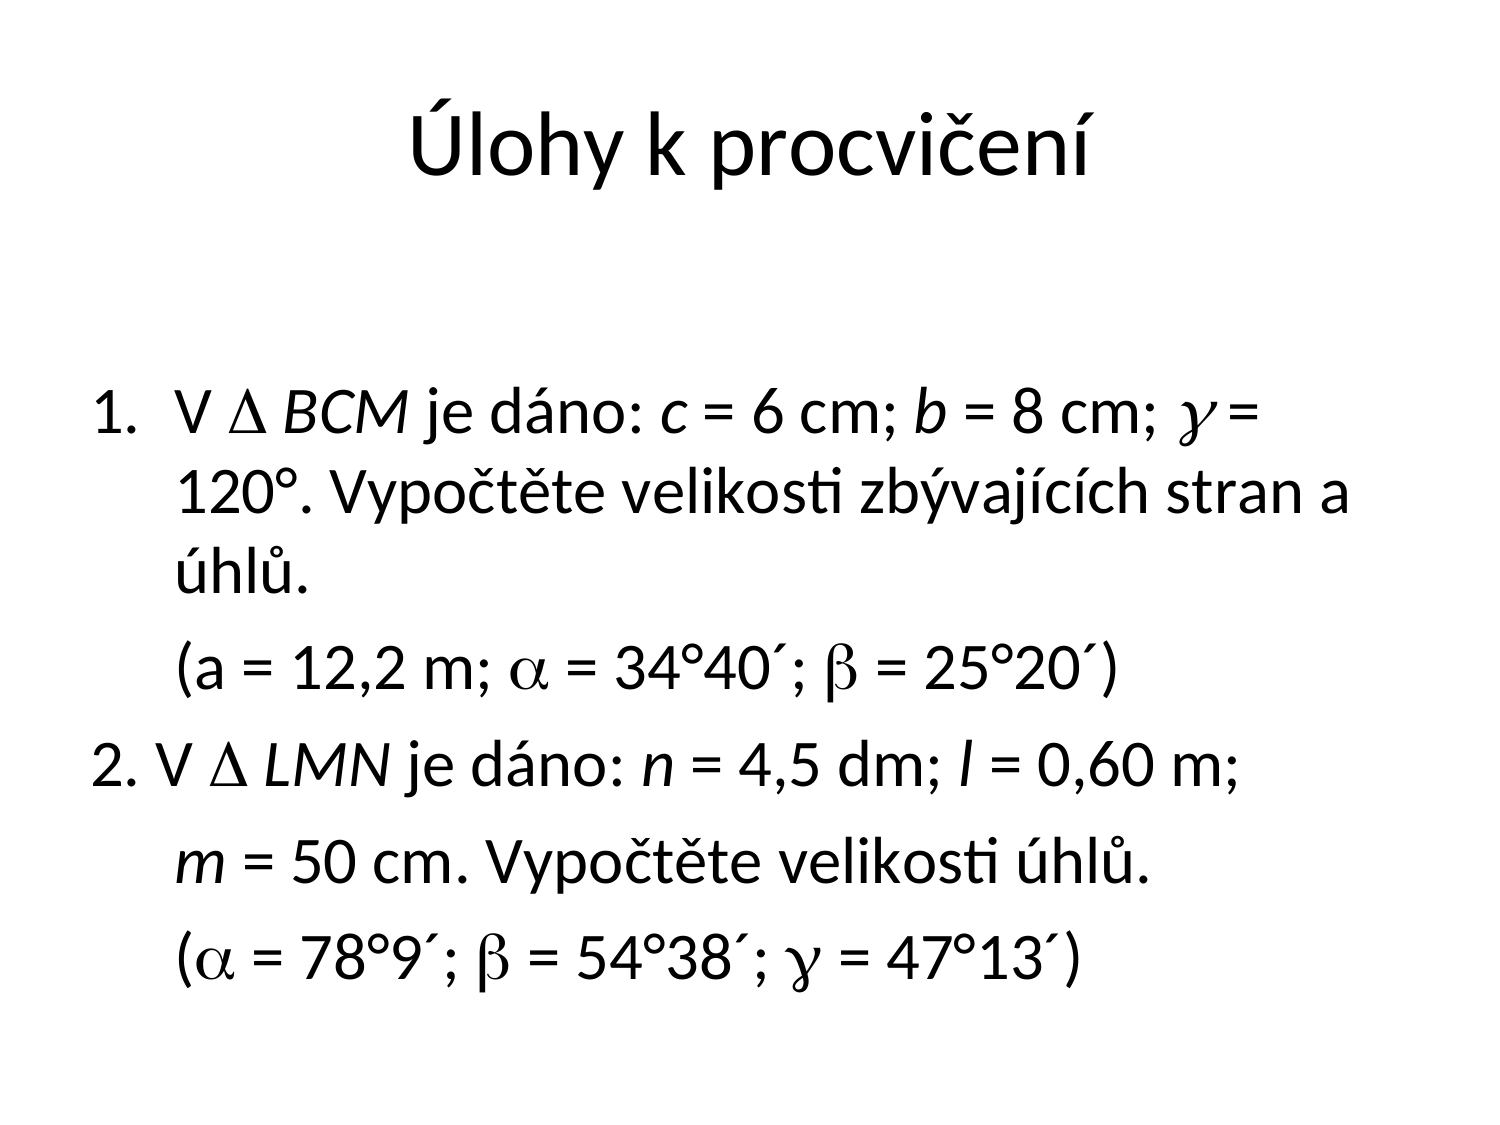

# Úlohy k procvičení
V  BCM je dáno: c = 6 cm; b = 8 cm;  = 120°. Vypočtěte velikosti zbývajících stran a úhlů.
	(a = 12,2 m;  = 34°40´;  = 25°20´)
2. V  LMN je dáno: n = 4,5 dm; l = 0,60 m;
	m = 50 cm. Vypočtěte velikosti úhlů.
	( = 78°9´;  = 54°38´;  = 47°13´)